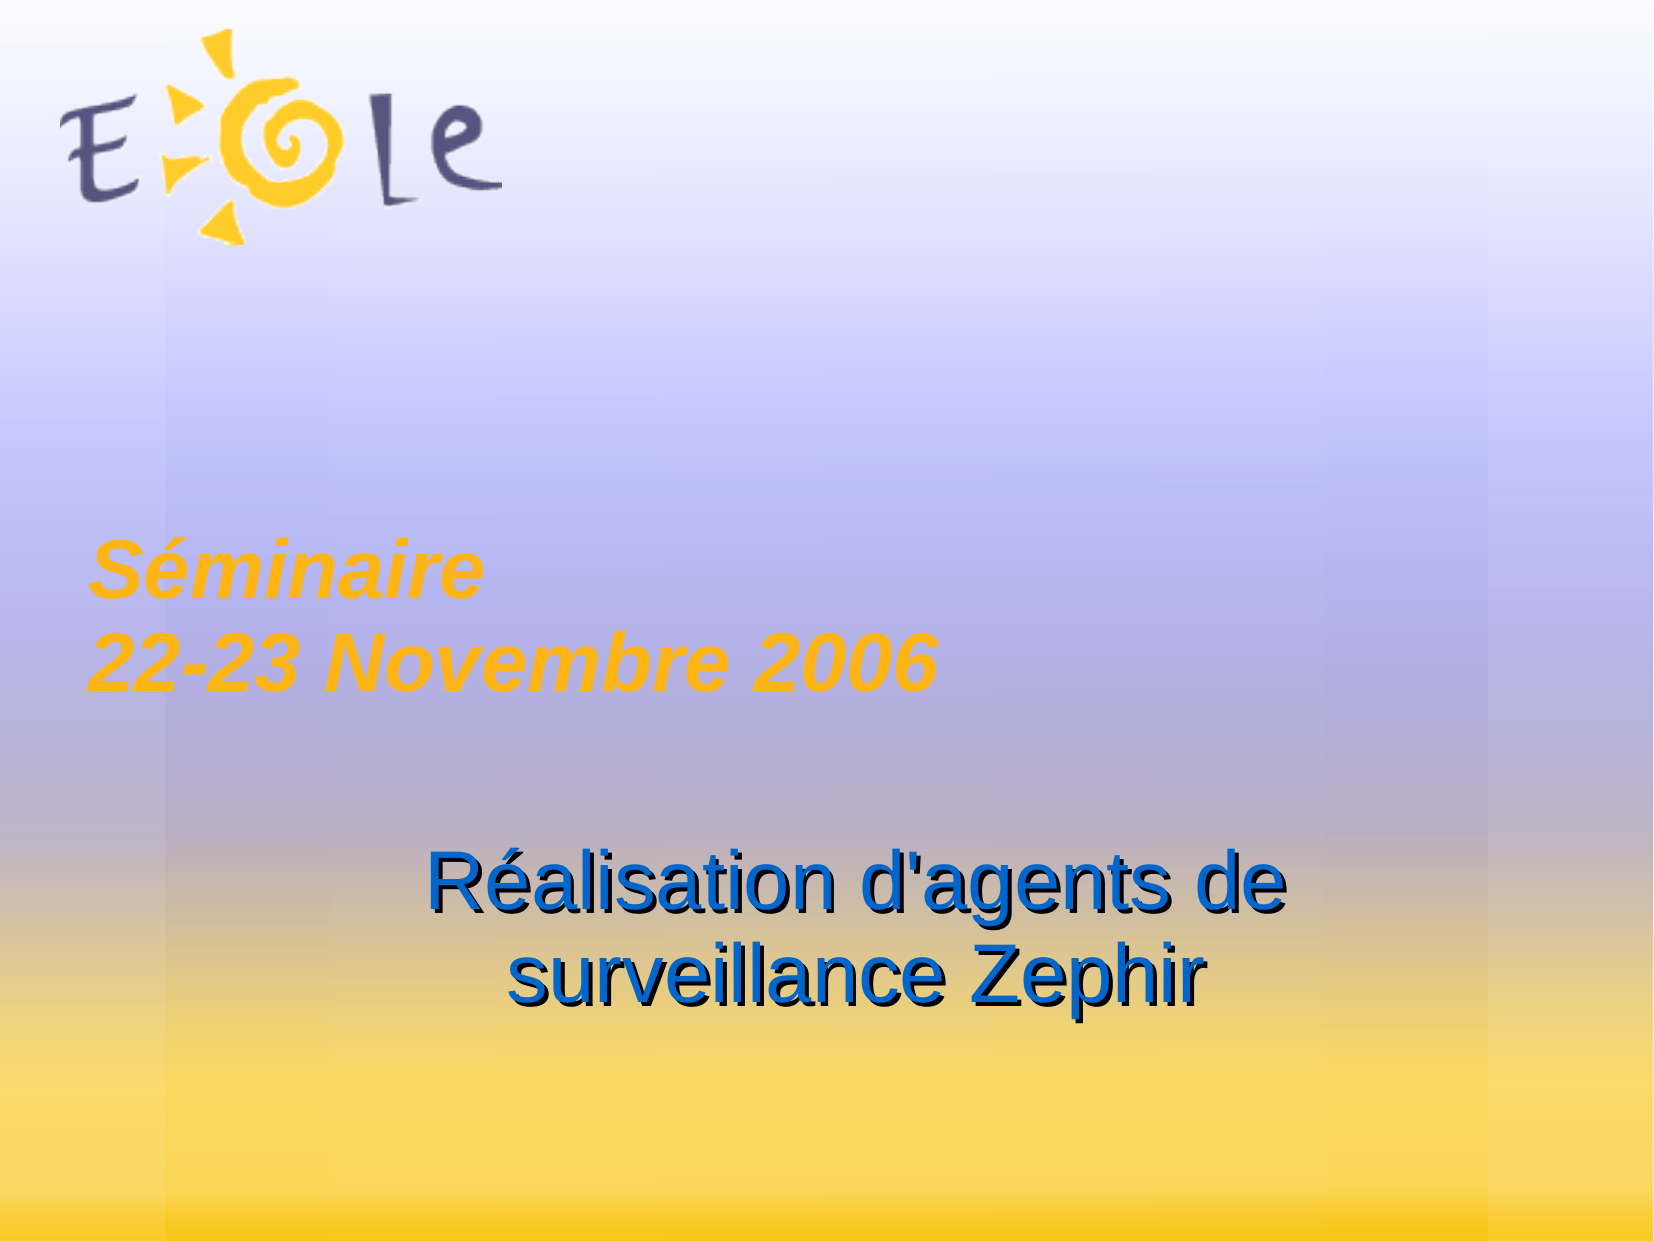

# Séminaire 22-23 Novembre 2006
Réalisation d'agents de surveillance Zephir